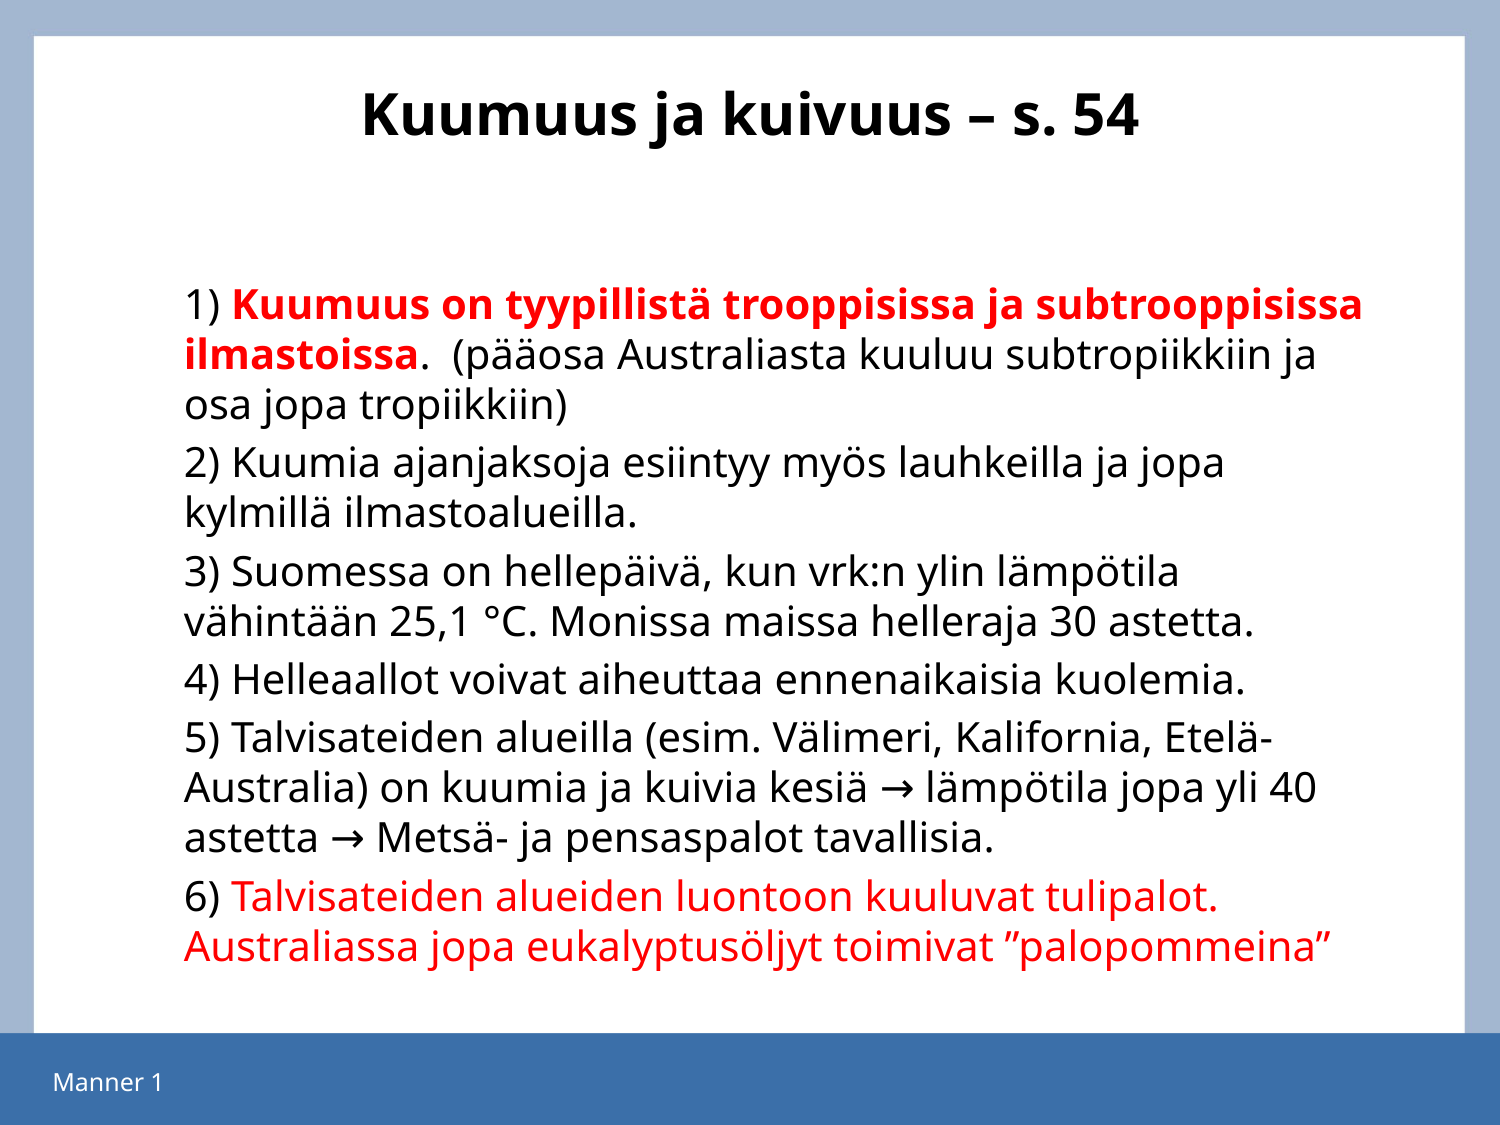

# Kuumuus ja kuivuus – s. 54
1) Kuumuus on tyypillistä trooppisissa ja subtrooppisissa ilmastoissa. (pääosa Australiasta kuuluu subtropiikkiin ja osa jopa tropiikkiin)
2) Kuumia ajanjaksoja esiintyy myös lauhkeilla ja jopa kylmillä ilmastoalueilla.
3) Suomessa on hellepäivä, kun vrk:n ylin lämpötila vähintään 25,1 °C. Monissa maissa helleraja 30 astetta.
4) Helleaallot voivat aiheuttaa ennenaikaisia kuolemia.
5) Talvisateiden alueilla (esim. Välimeri, Kalifornia, Etelä-Australia) on kuumia ja kuivia kesiä → lämpötila jopa yli 40 astetta → Metsä- ja pensaspalot tavallisia.
6) Talvisateiden alueiden luontoon kuuluvat tulipalot. Australiassa jopa eukalyptusöljyt toimivat ”palopommeina”